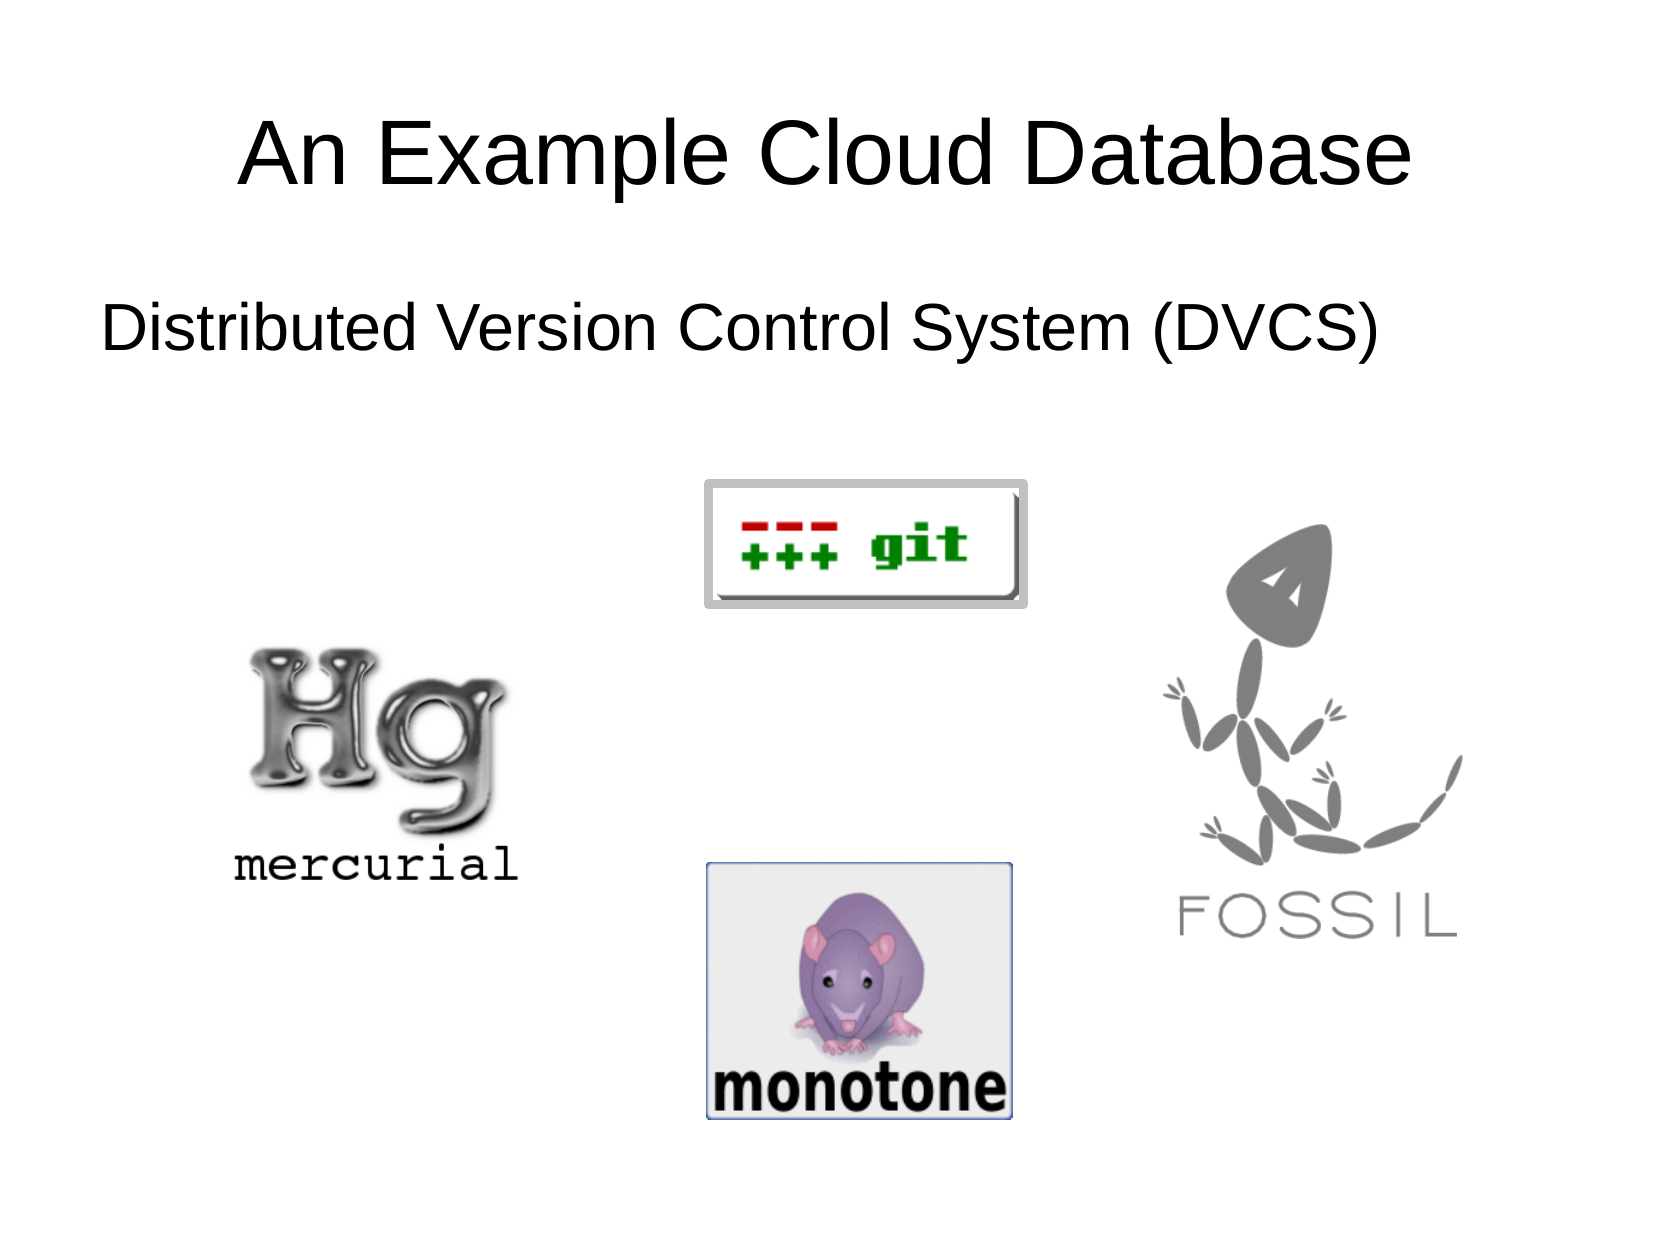

# An Example Cloud Database
Distributed Version Control System (DVCS)